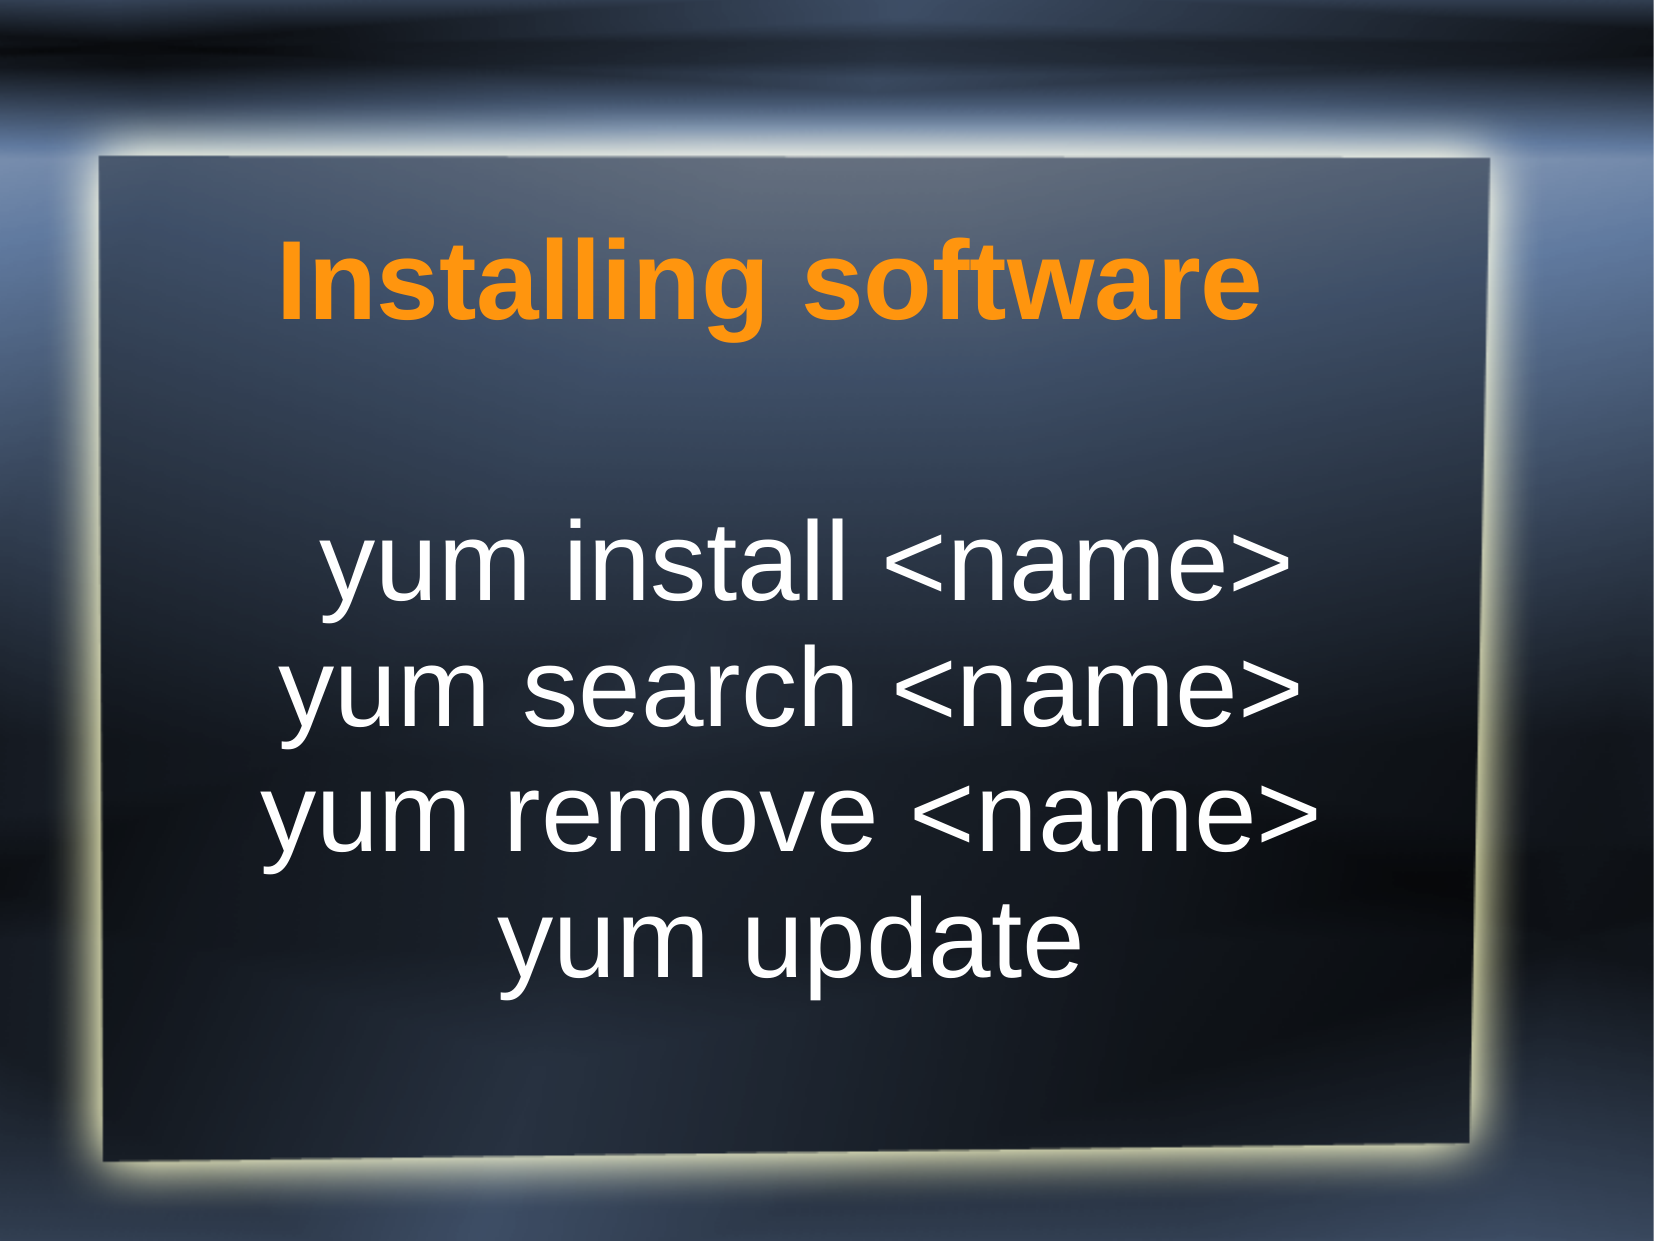

# Installing software
 yum install <name>
yum search <name>
yum remove <name>
yum update